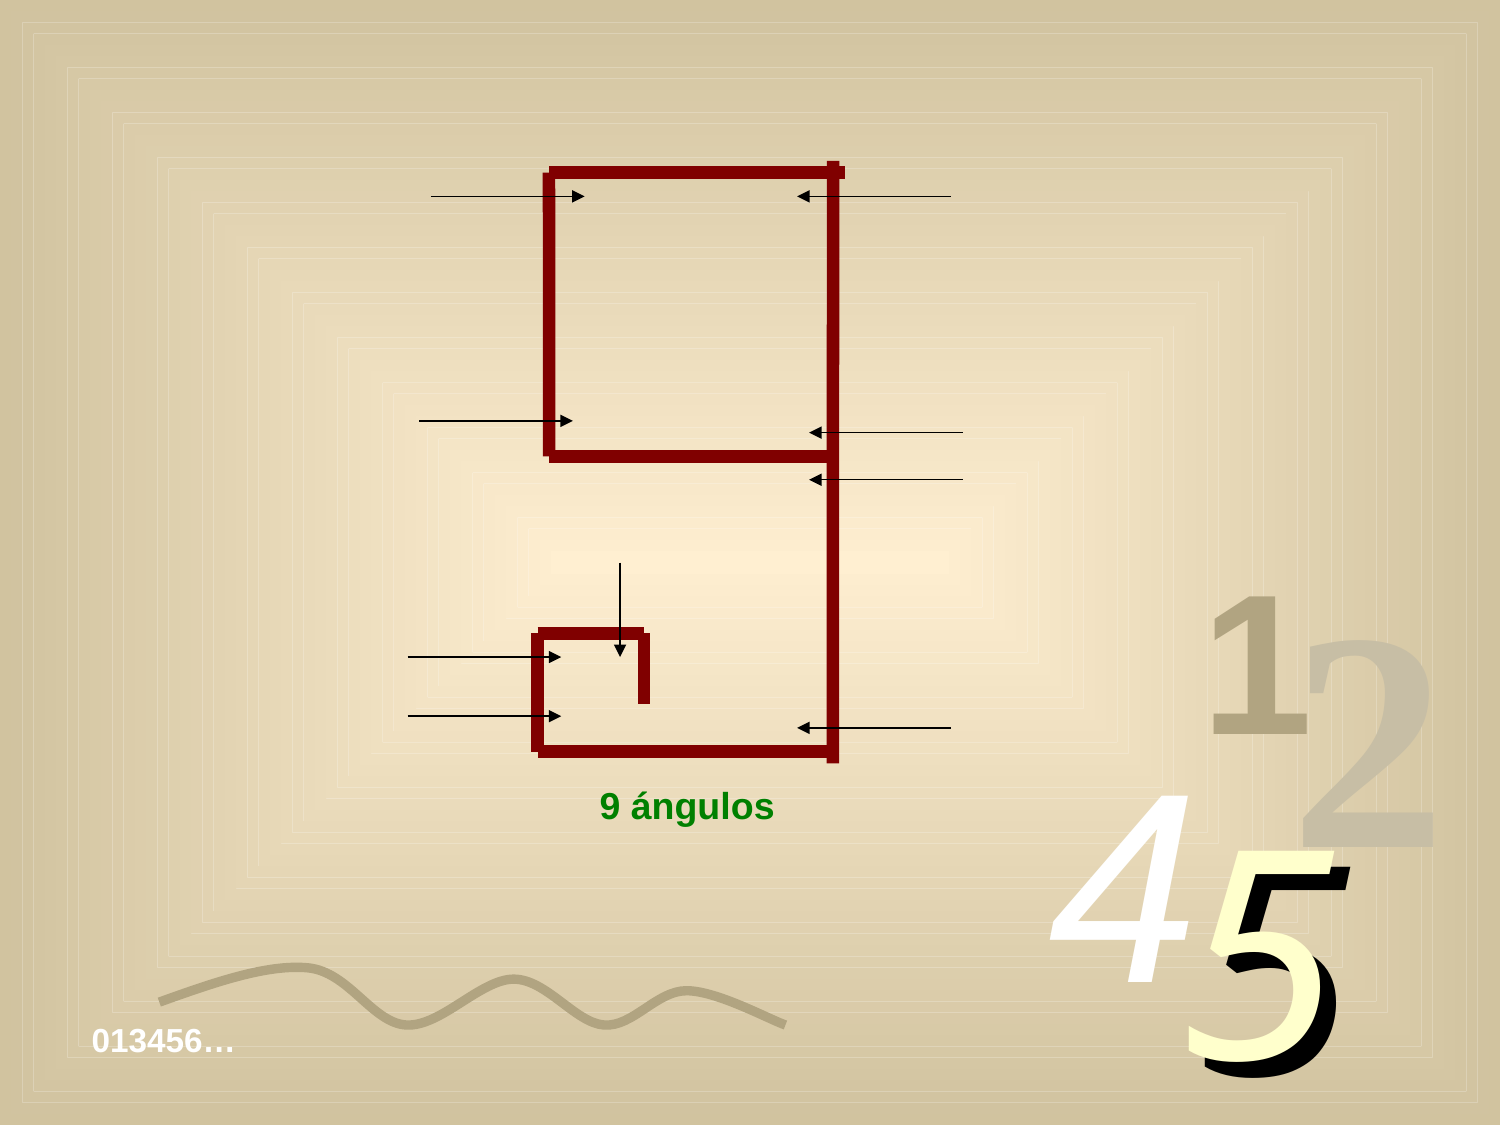

1
2
4
5
9 ángulos
013456…